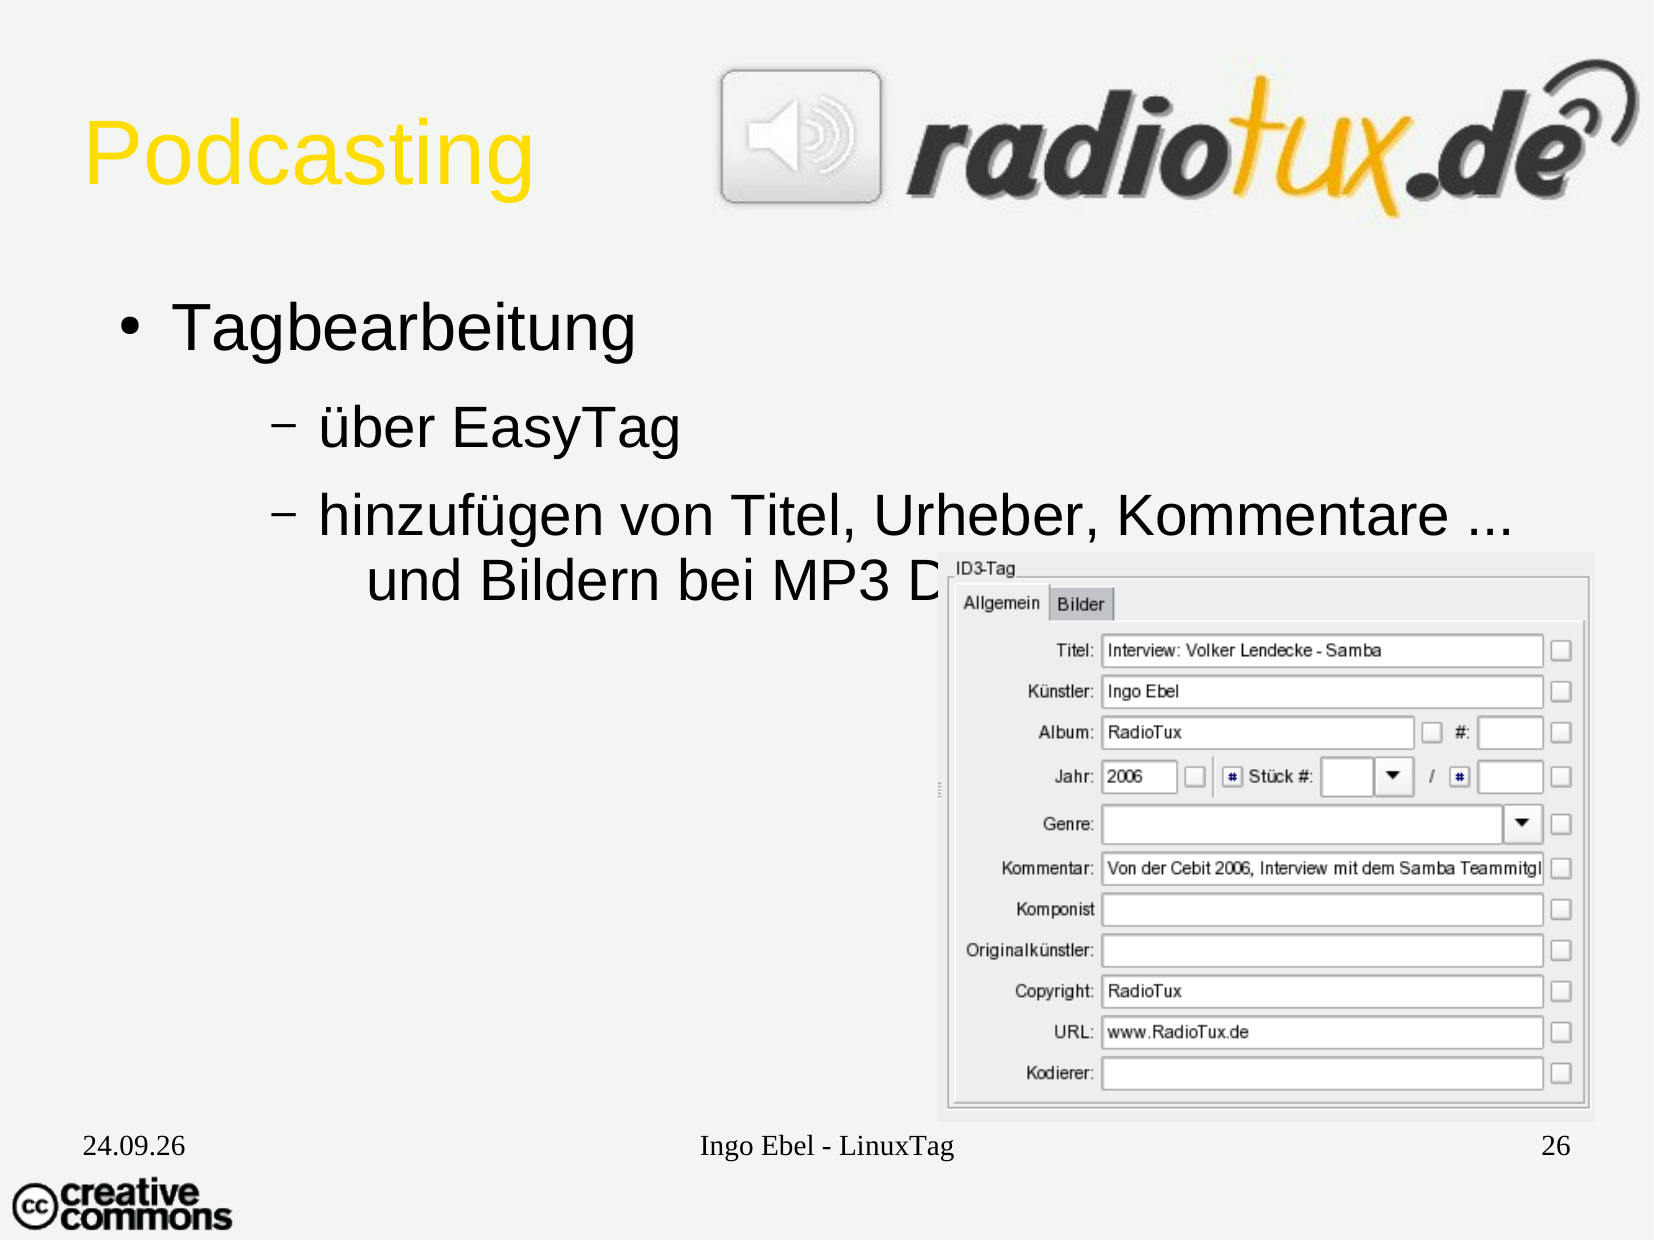

# Podcasting
Tagbearbeitung
über EasyTag
hinzufügen von Titel, Urheber, Kommentare ... und Bildern bei MP3 Dateien
Ingo Ebel - LinuxTag
26